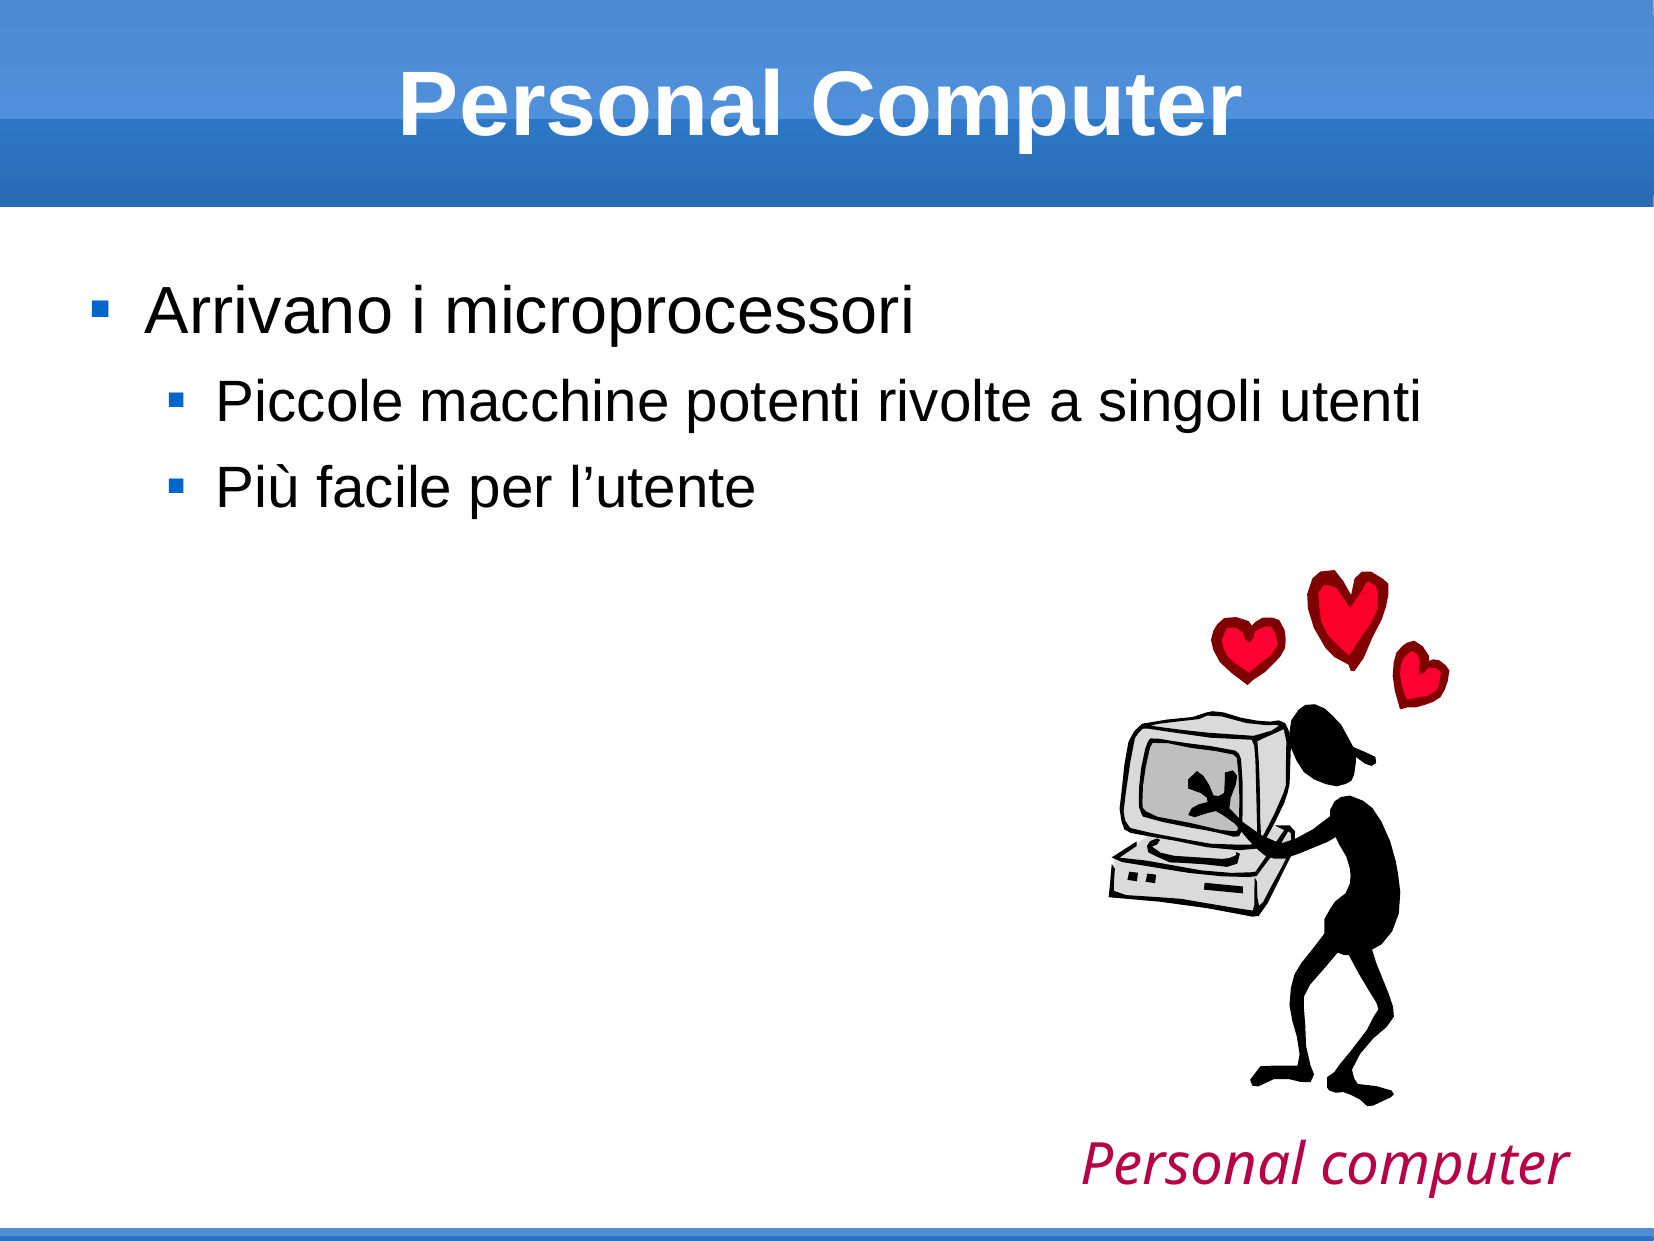

# Personal Computer
Arrivano i microprocessori
Piccole macchine potenti rivolte a singoli utenti
Più facile per l’utente
Personal computer